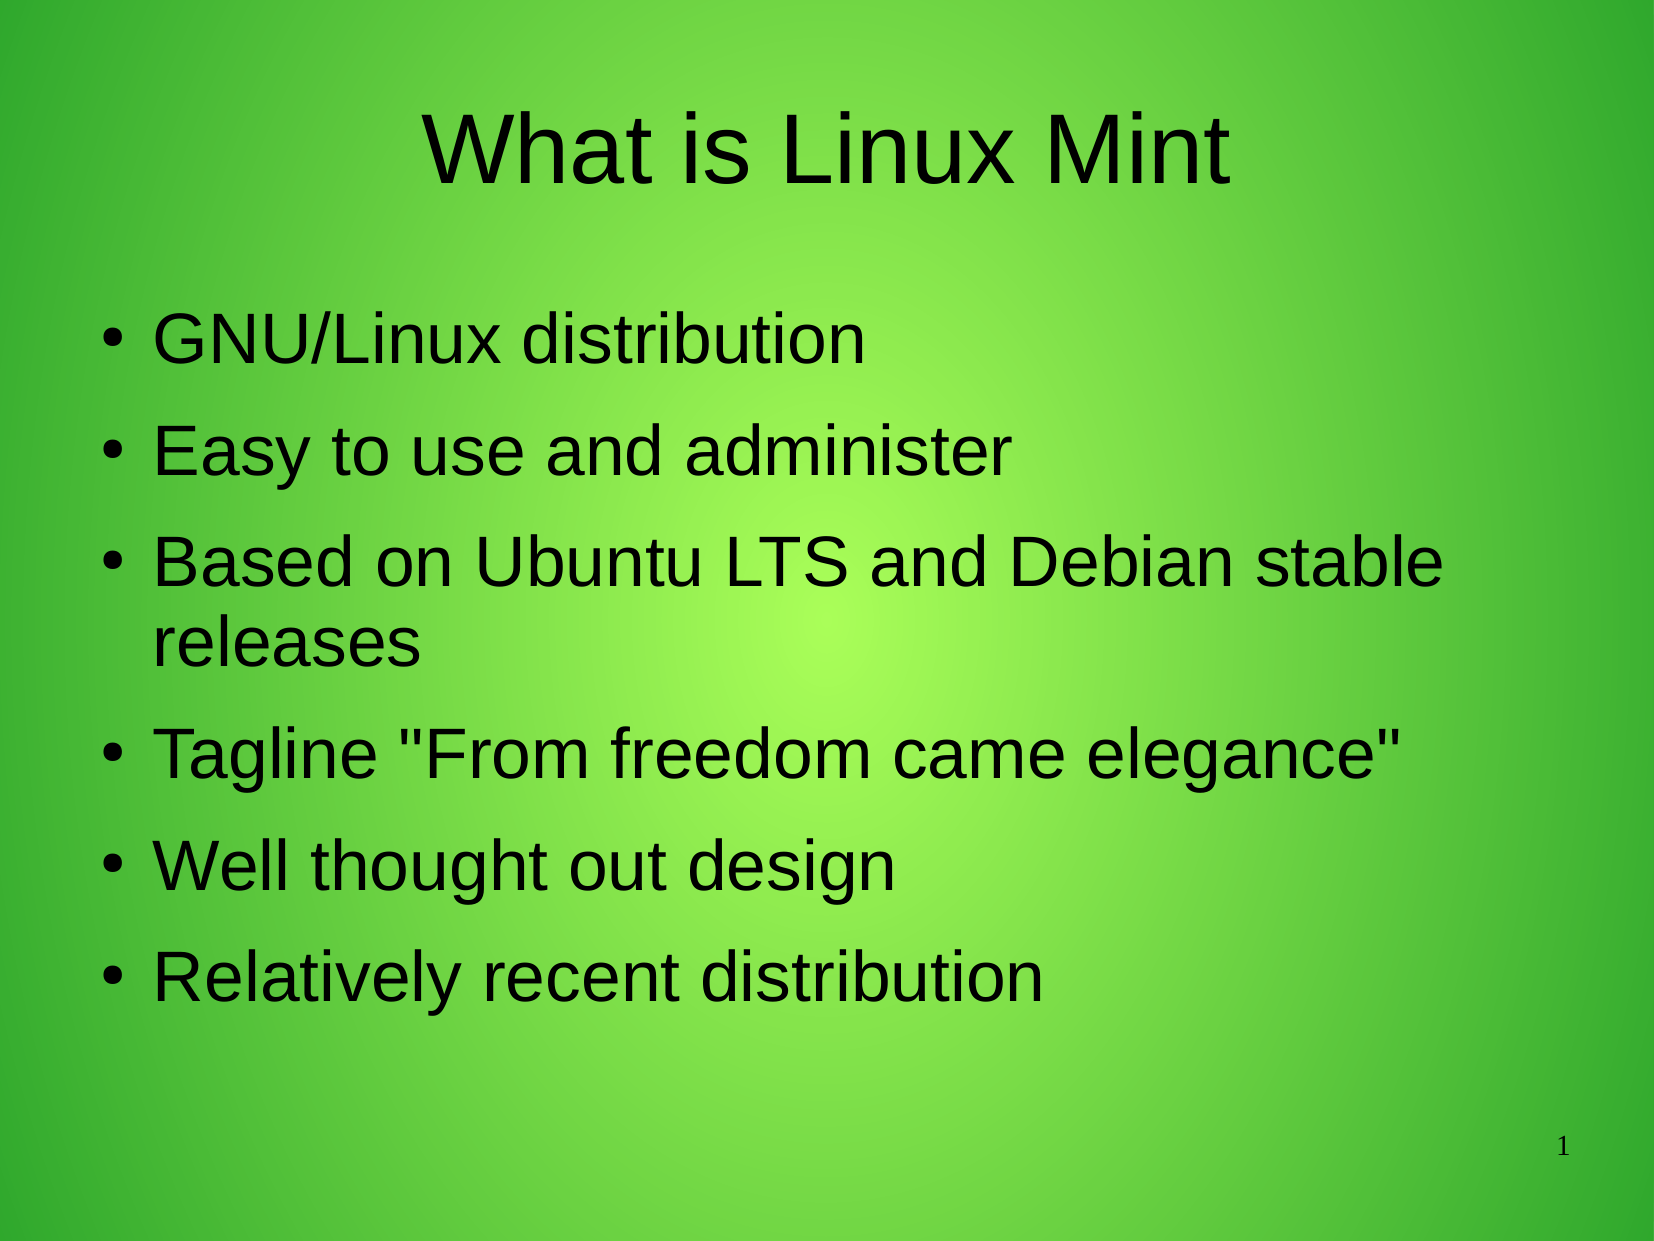

# What is Linux Mint
GNU/Linux distribution
Easy to use and administer
Based on Ubuntu LTS and Debian stable releases
Tagline "From freedom came elegance"
Well thought out design
Relatively recent distribution
1